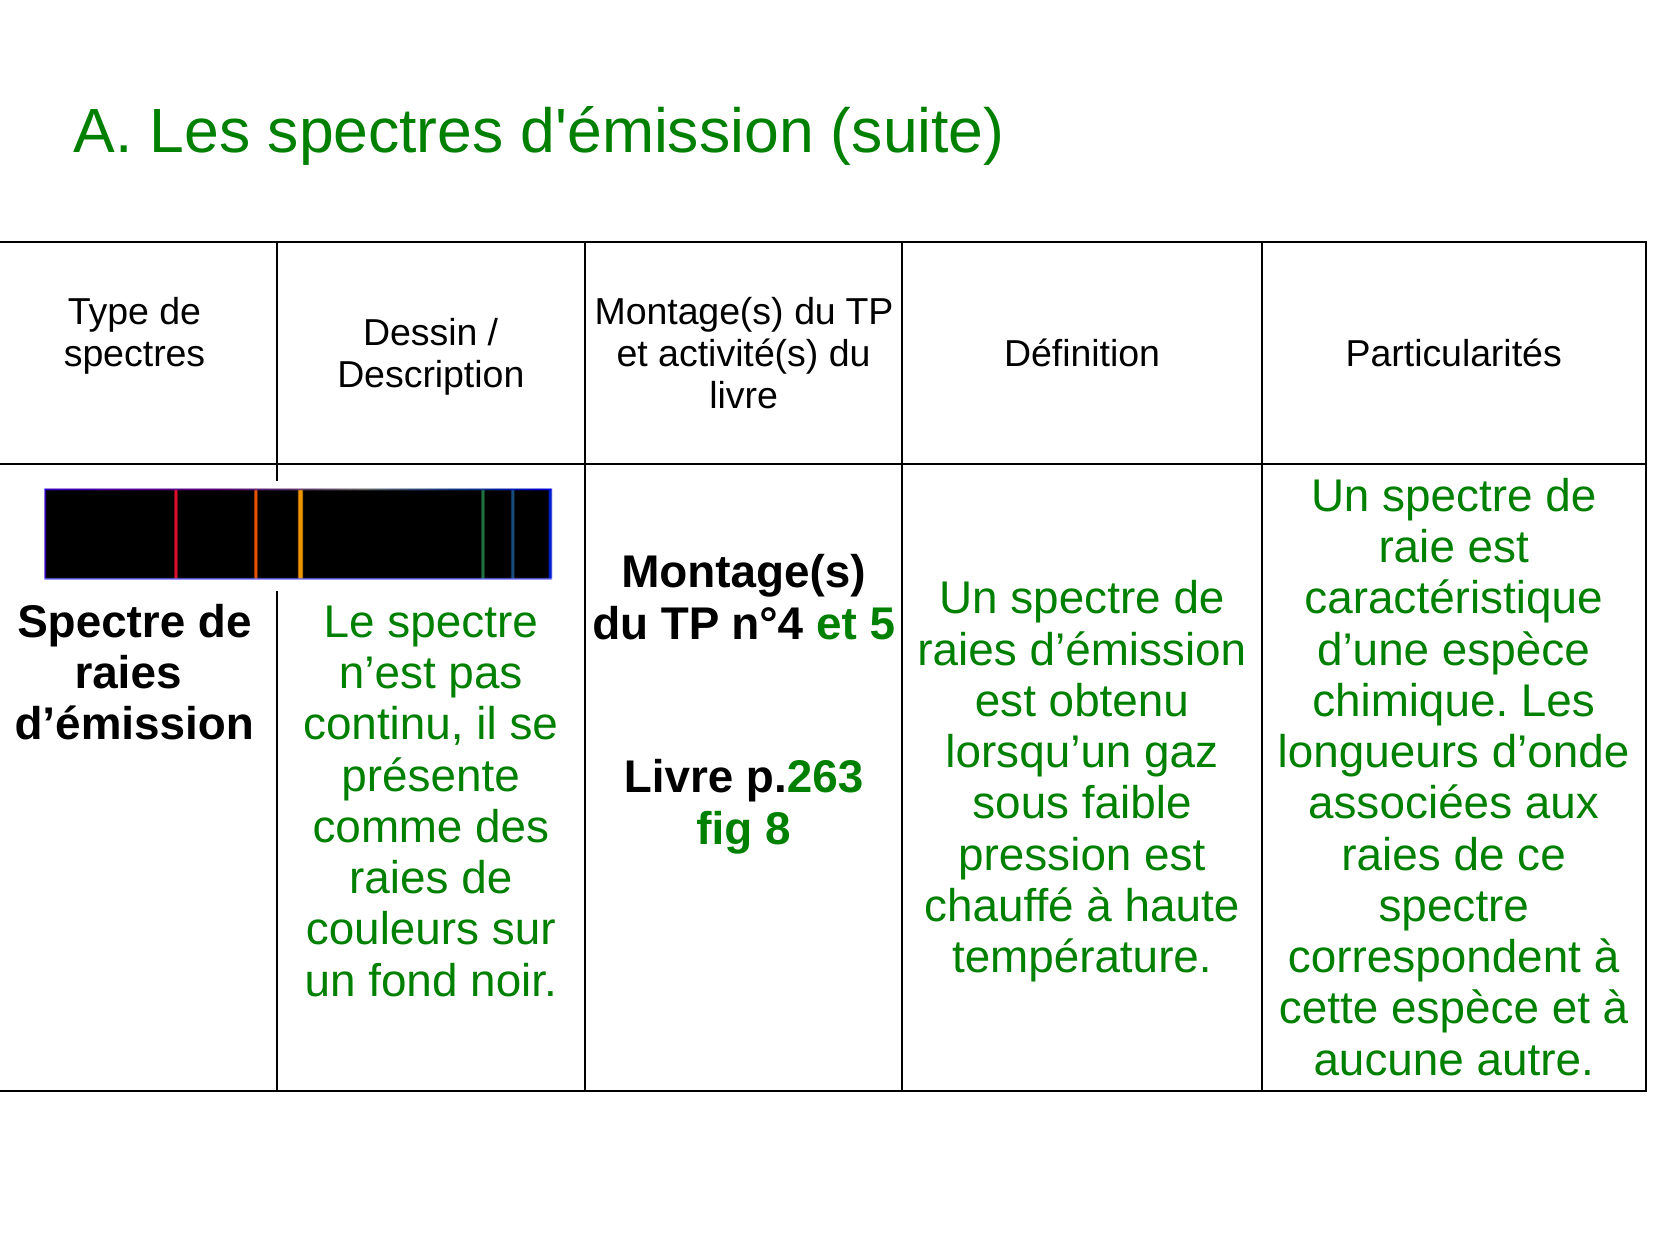

# A. Les spectres d'émission (suite)
| Type de spectres | Dessin / Description | Montage(s) du TP et activité(s) du livre | Définition | Particularités |
| --- | --- | --- | --- | --- |
| Spectre de raies d’émission | Le spectre n’est pas continu, il se présente comme des raies de couleurs sur un fond noir. | Montage(s) du TP n°4 et 5 Livre p.263 fig 8 | Un spectre de raies d’émission est obtenu lorsqu’un gaz sous faible pression est chauffé à haute température. | Un spectre de raie est caractéristique d’une espèce chimique. Les longueurs d’onde associées aux raies de ce spectre correspondent à cette espèce et à aucune autre. |